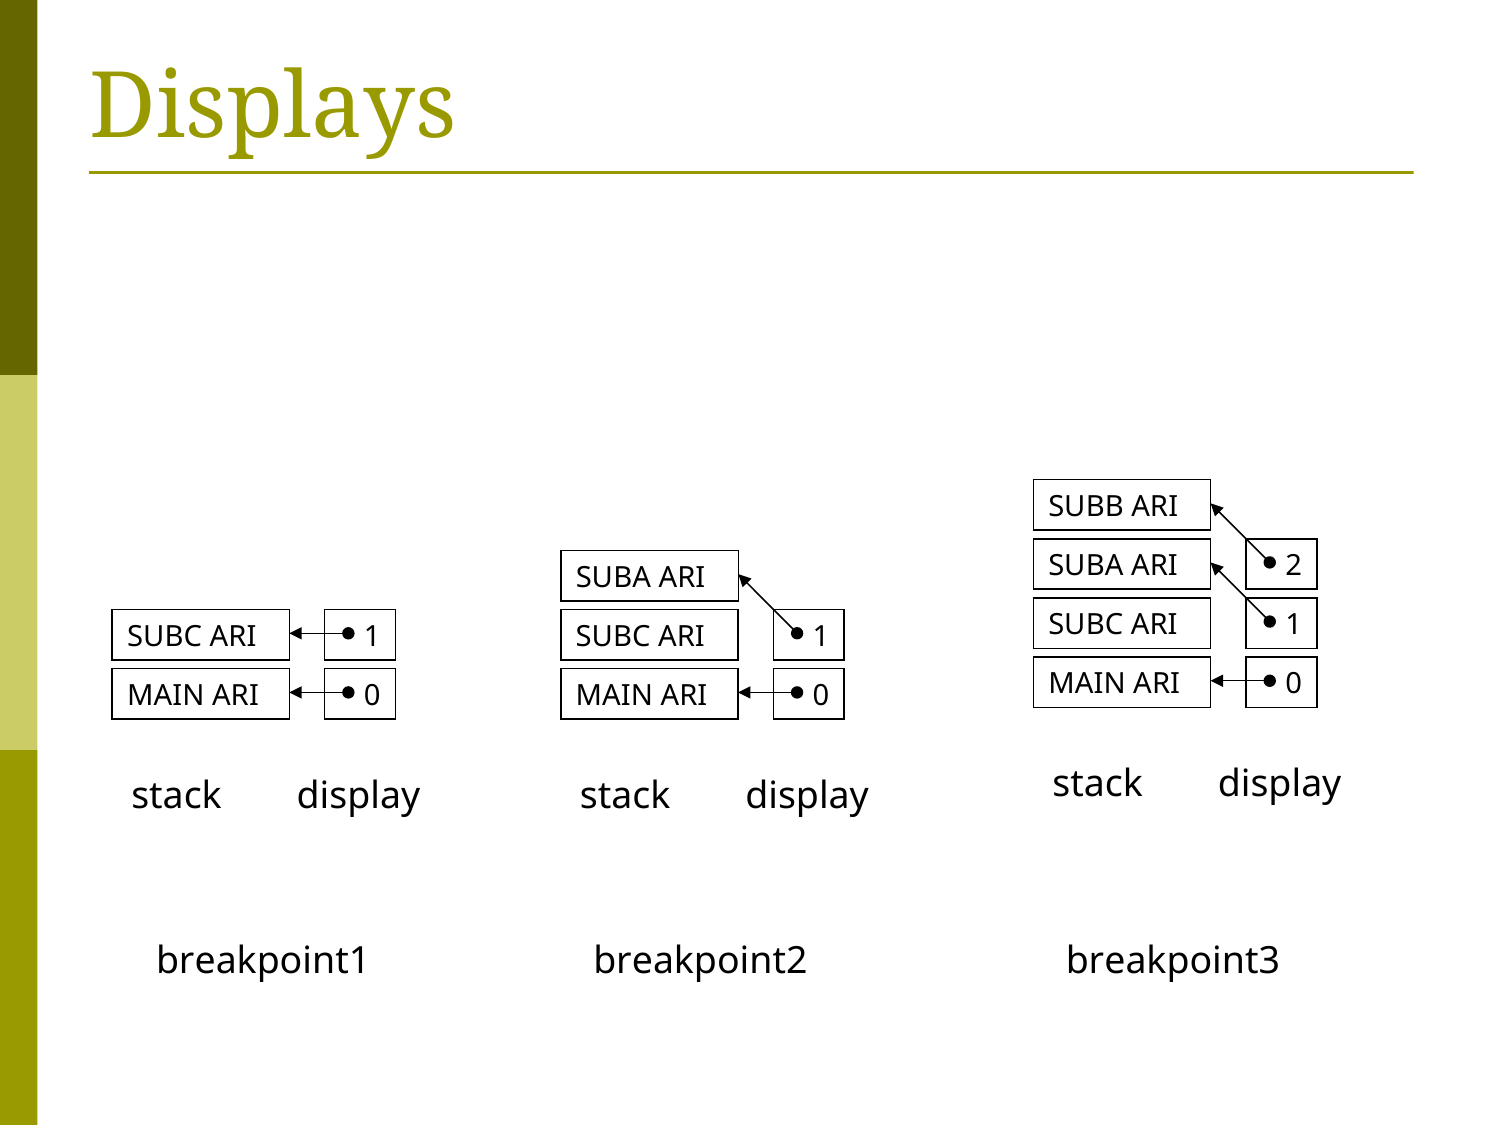

# Displays
SUBB ARI
SUBA ARI
2
SUBA ARI
SUBC ARI
1
SUBC ARI
1
SUBC ARI
1
MAIN ARI
0
MAIN ARI
0
MAIN ARI
0
stack
display
stack
display
stack
display
breakpoint1
breakpoint2
breakpoint3